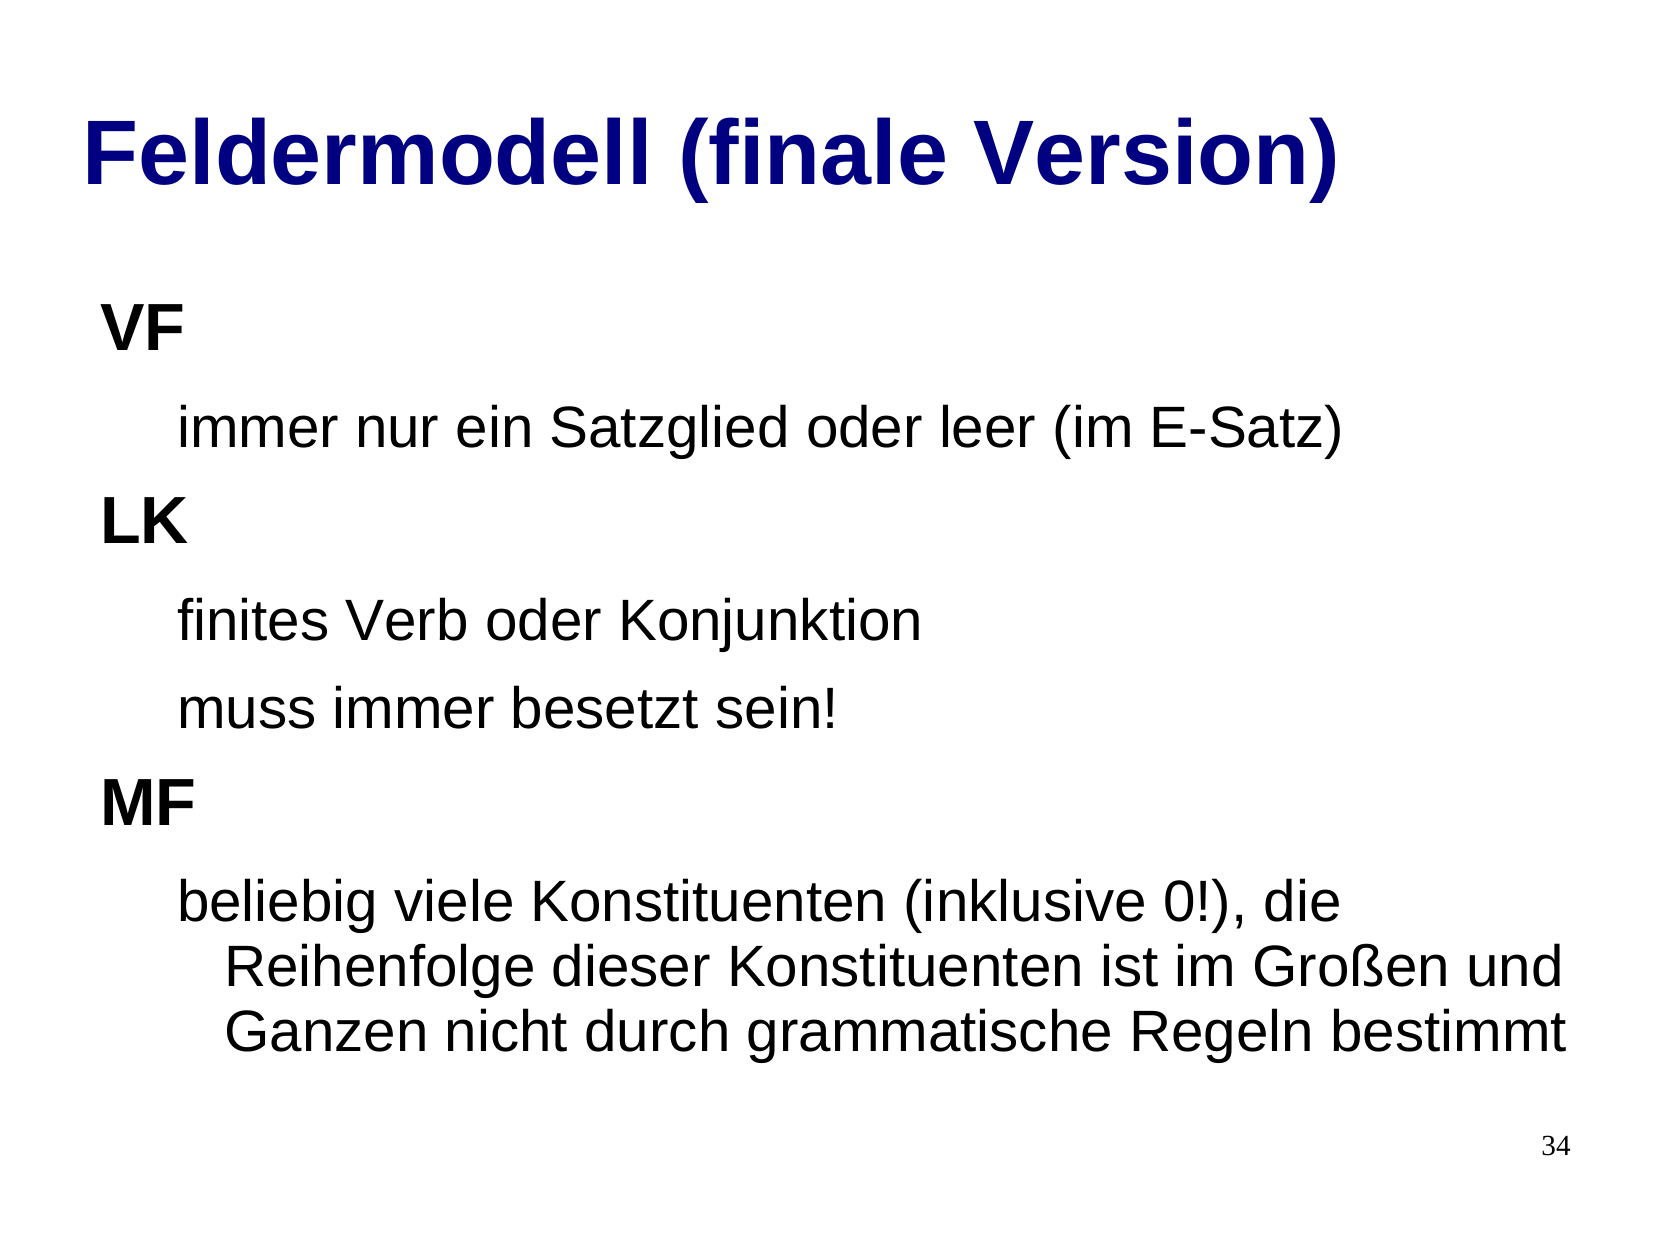

# Feldermodell (finale Version)
VF
immer nur ein Satzglied oder leer (im E-Satz)
LK
finites Verb oder Konjunktion
muss immer besetzt sein!
MF
beliebig viele Konstituenten (inklusive 0!), die Reihenfolge dieser Konstituenten ist im Großen und Ganzen nicht durch grammatische Regeln bestimmt
34